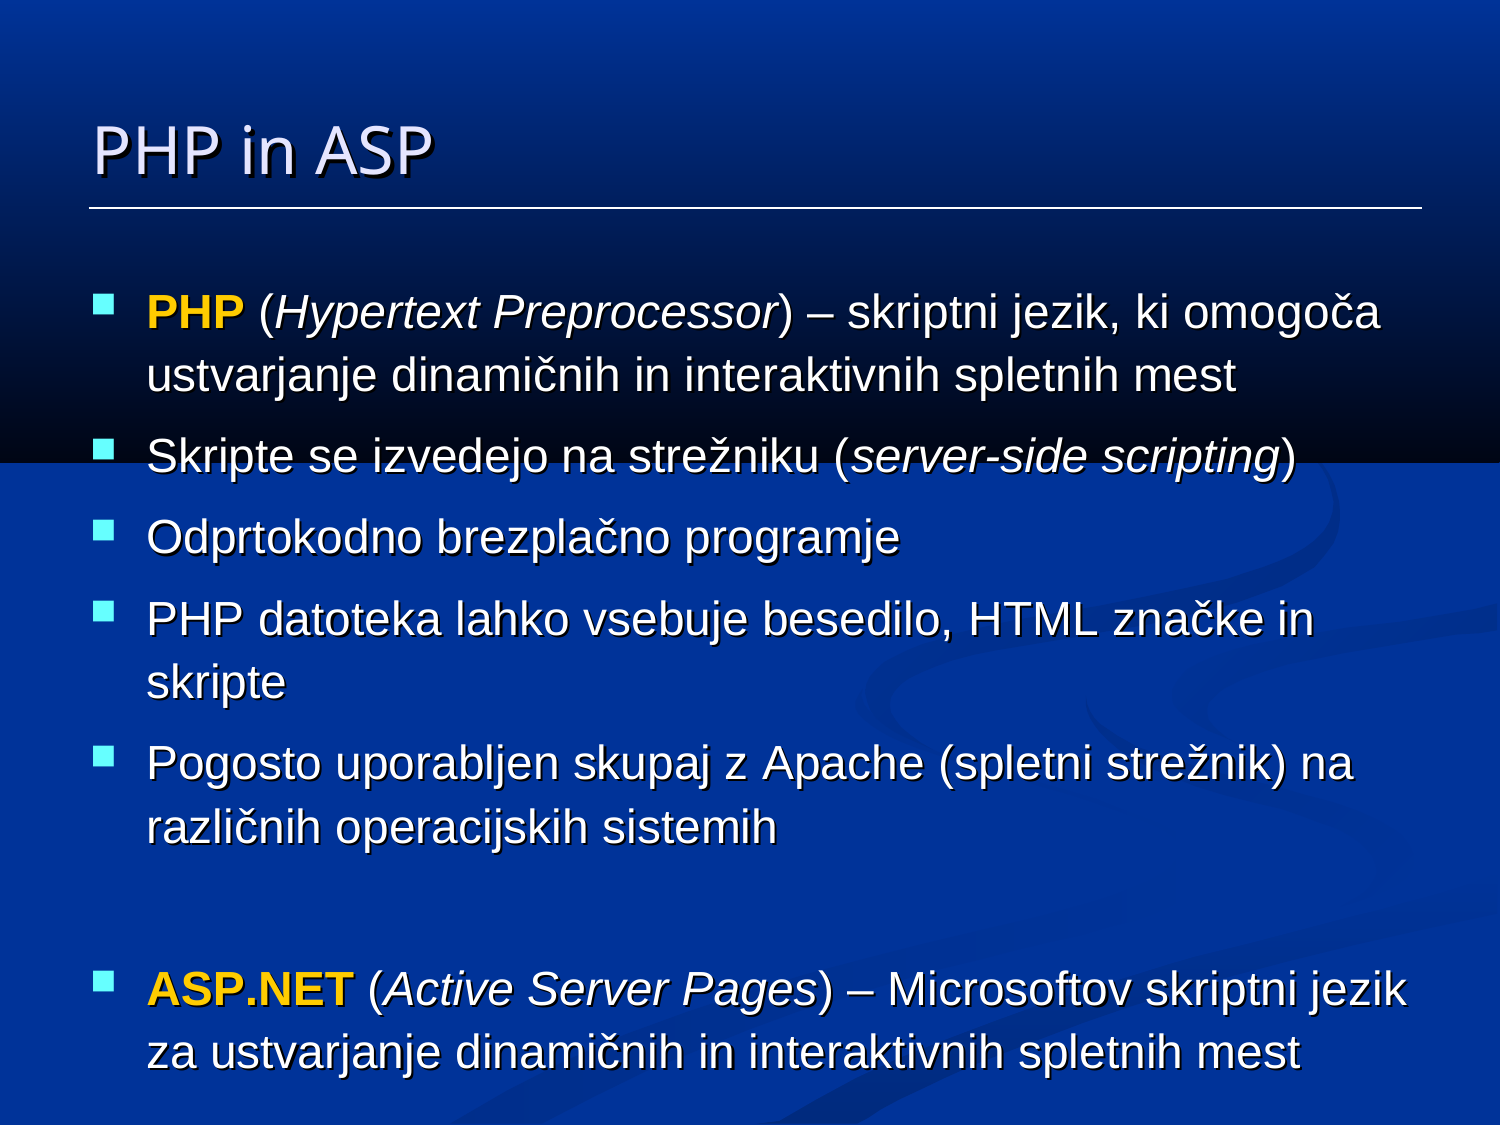

PHP in ASP
# PHP (Hypertext Preprocessor) – skriptni jezik, ki omogoča ustvarjanje dinamičnih in interaktivnih spletnih mest
Skripte se izvedejo na strežniku (server-side scripting)
Odprtokodno brezplačno programje
PHP datoteka lahko vsebuje besedilo, HTML značke in skripte
Pogosto uporabljen skupaj z Apache (spletni strežnik) na različnih operacijskih sistemih
ASP.NET (Active Server Pages) – Microsoftov skriptni jezik za ustvarjanje dinamičnih in interaktivnih spletnih mest